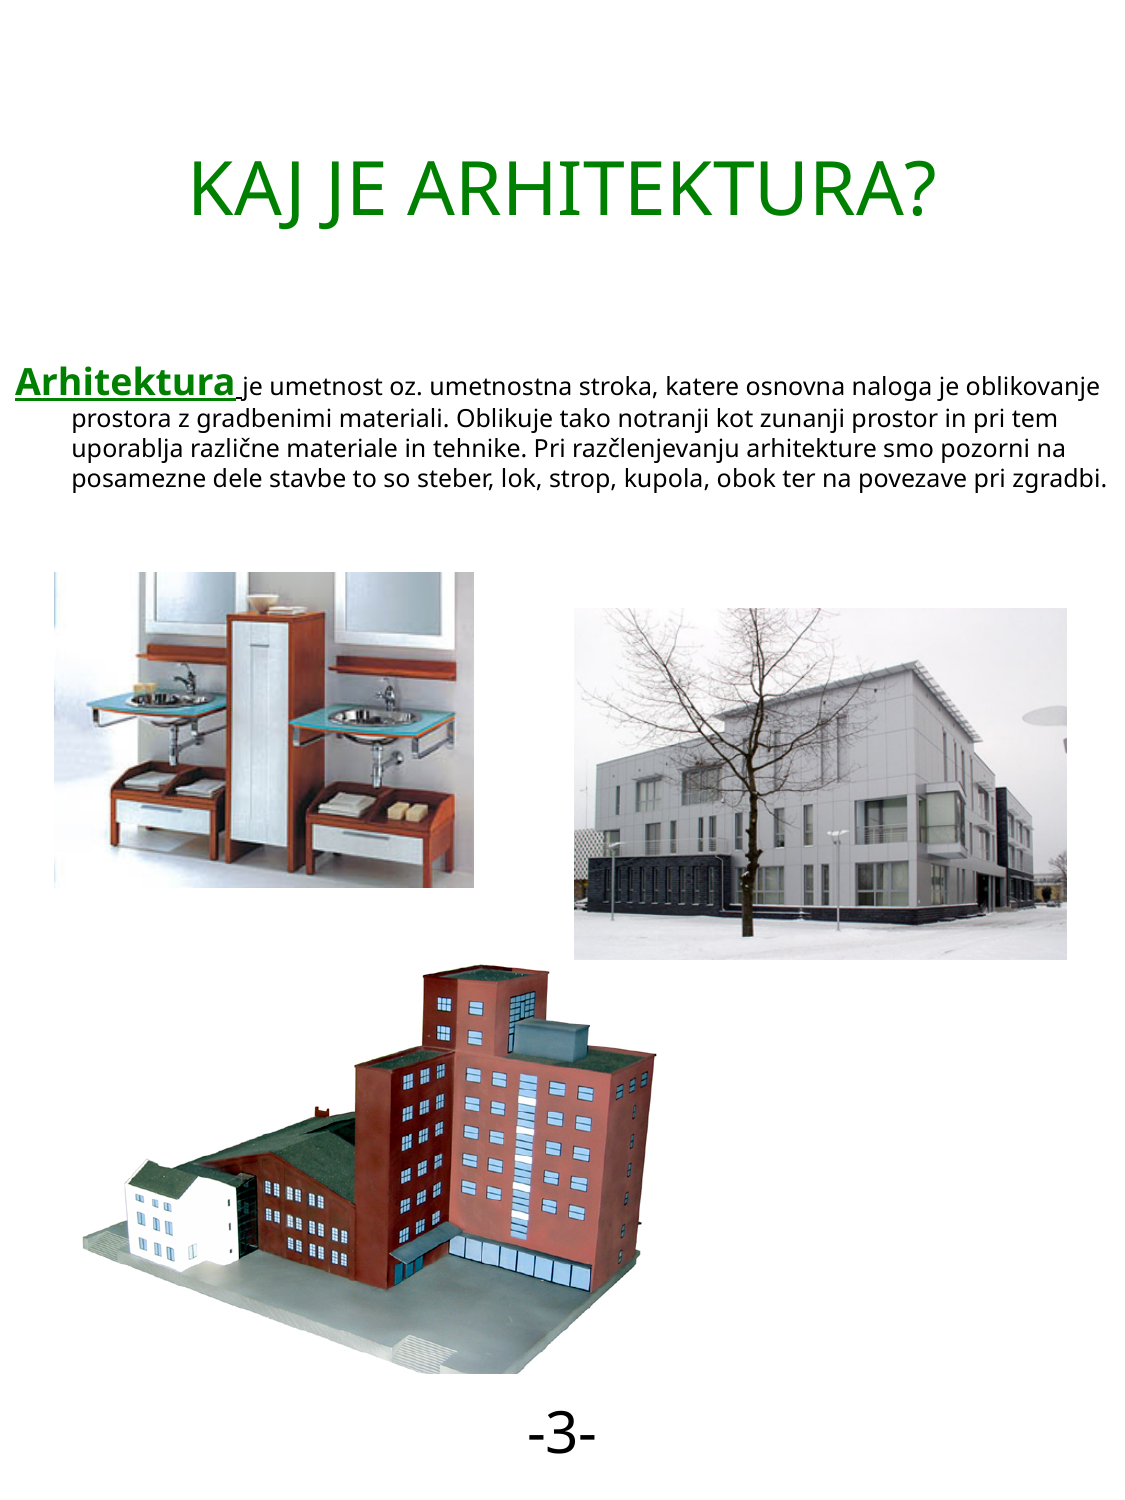

# KAJ JE ARHITEKTURA?
Arhitektura je umetnost oz. umetnostna stroka, katere osnovna naloga je oblikovanje prostora z gradbenimi materiali. Oblikuje tako notranji kot zunanji prostor in pri tem uporablja različne materiale in tehnike. Pri razčlenjevanju arhitekture smo pozorni na posamezne dele stavbe to so steber, lok, strop, kupola, obok ter na povezave pri zgradbi.
-3-